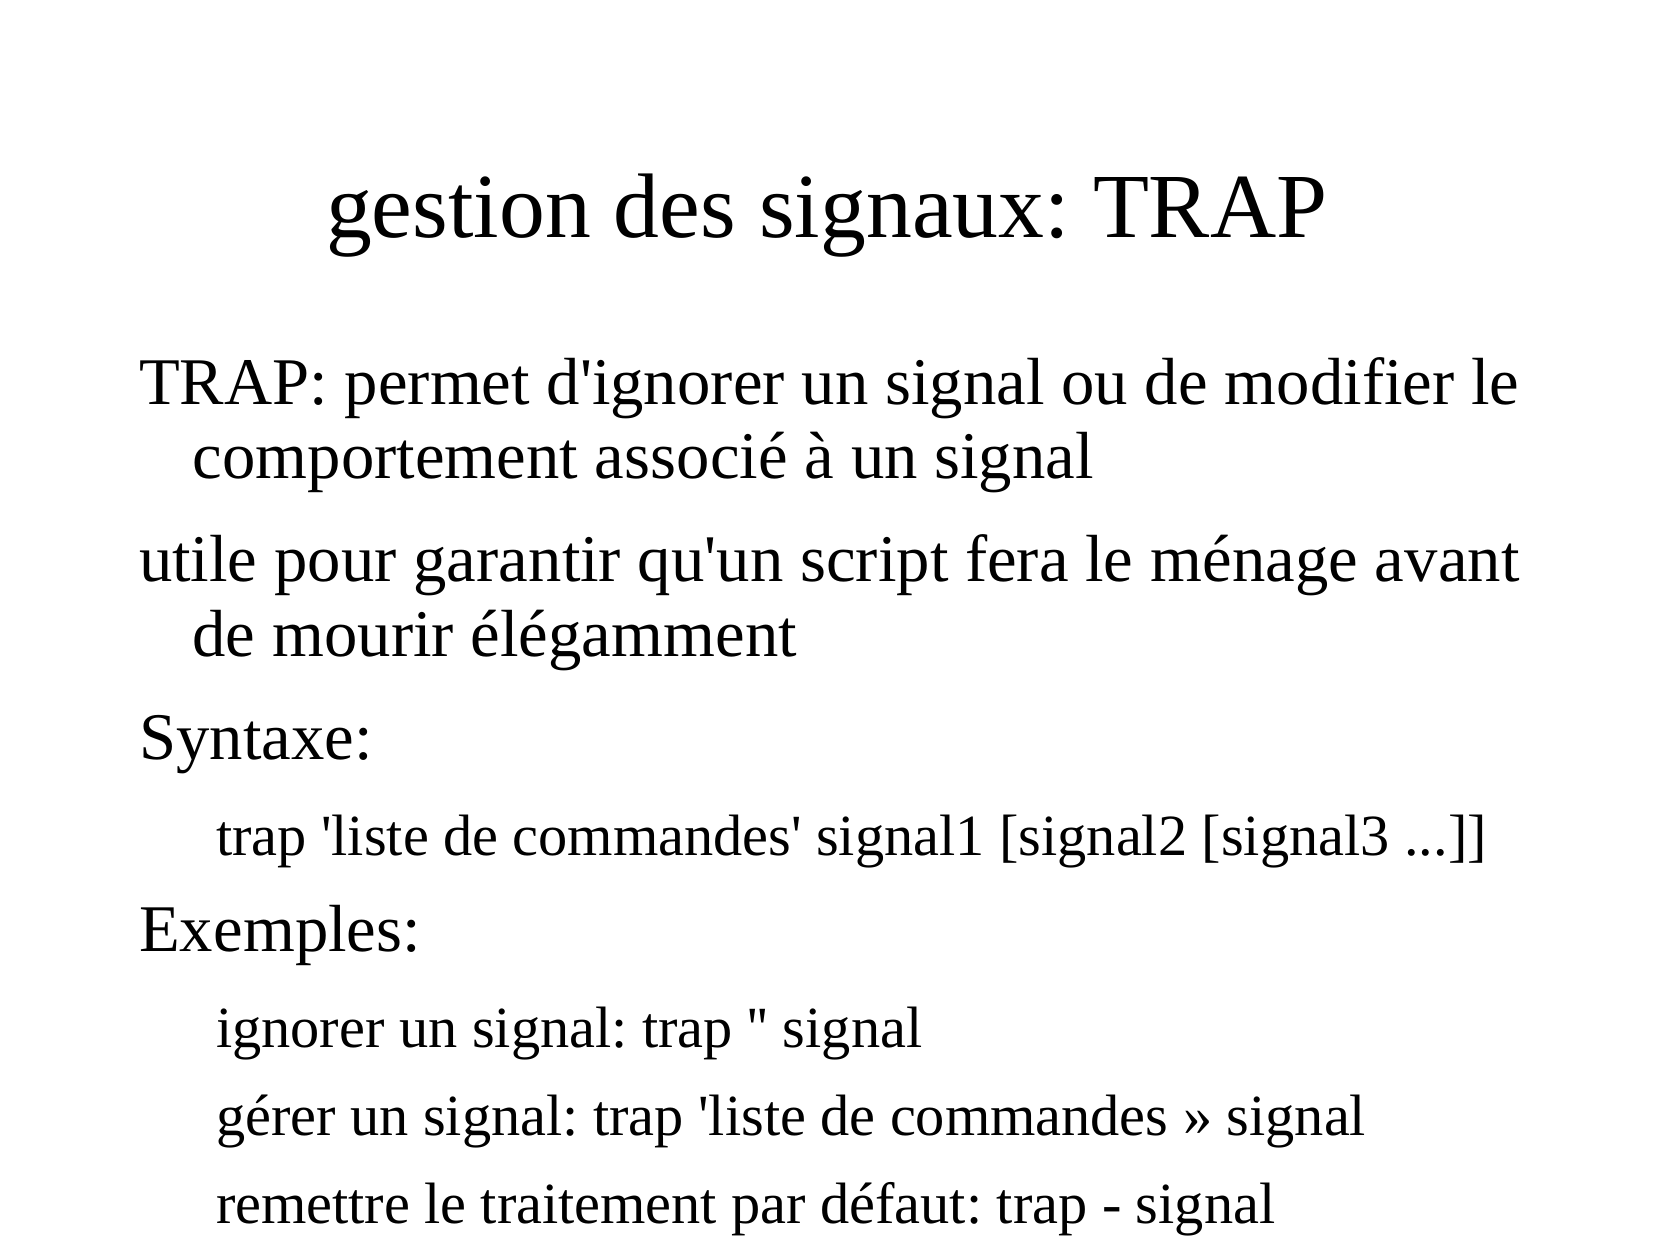

# gestion des signaux: TRAP
TRAP: permet d'ignorer un signal ou de modifier le comportement associé à un signal
utile pour garantir qu'un script fera le ménage avant de mourir élégamment
Syntaxe:
trap 'liste de commandes' signal1 [signal2 [signal3 ...]]
Exemples:
ignorer un signal: trap '' signal
gérer un signal: trap 'liste de commandes » signal
remettre le traitement par défaut: trap - signal